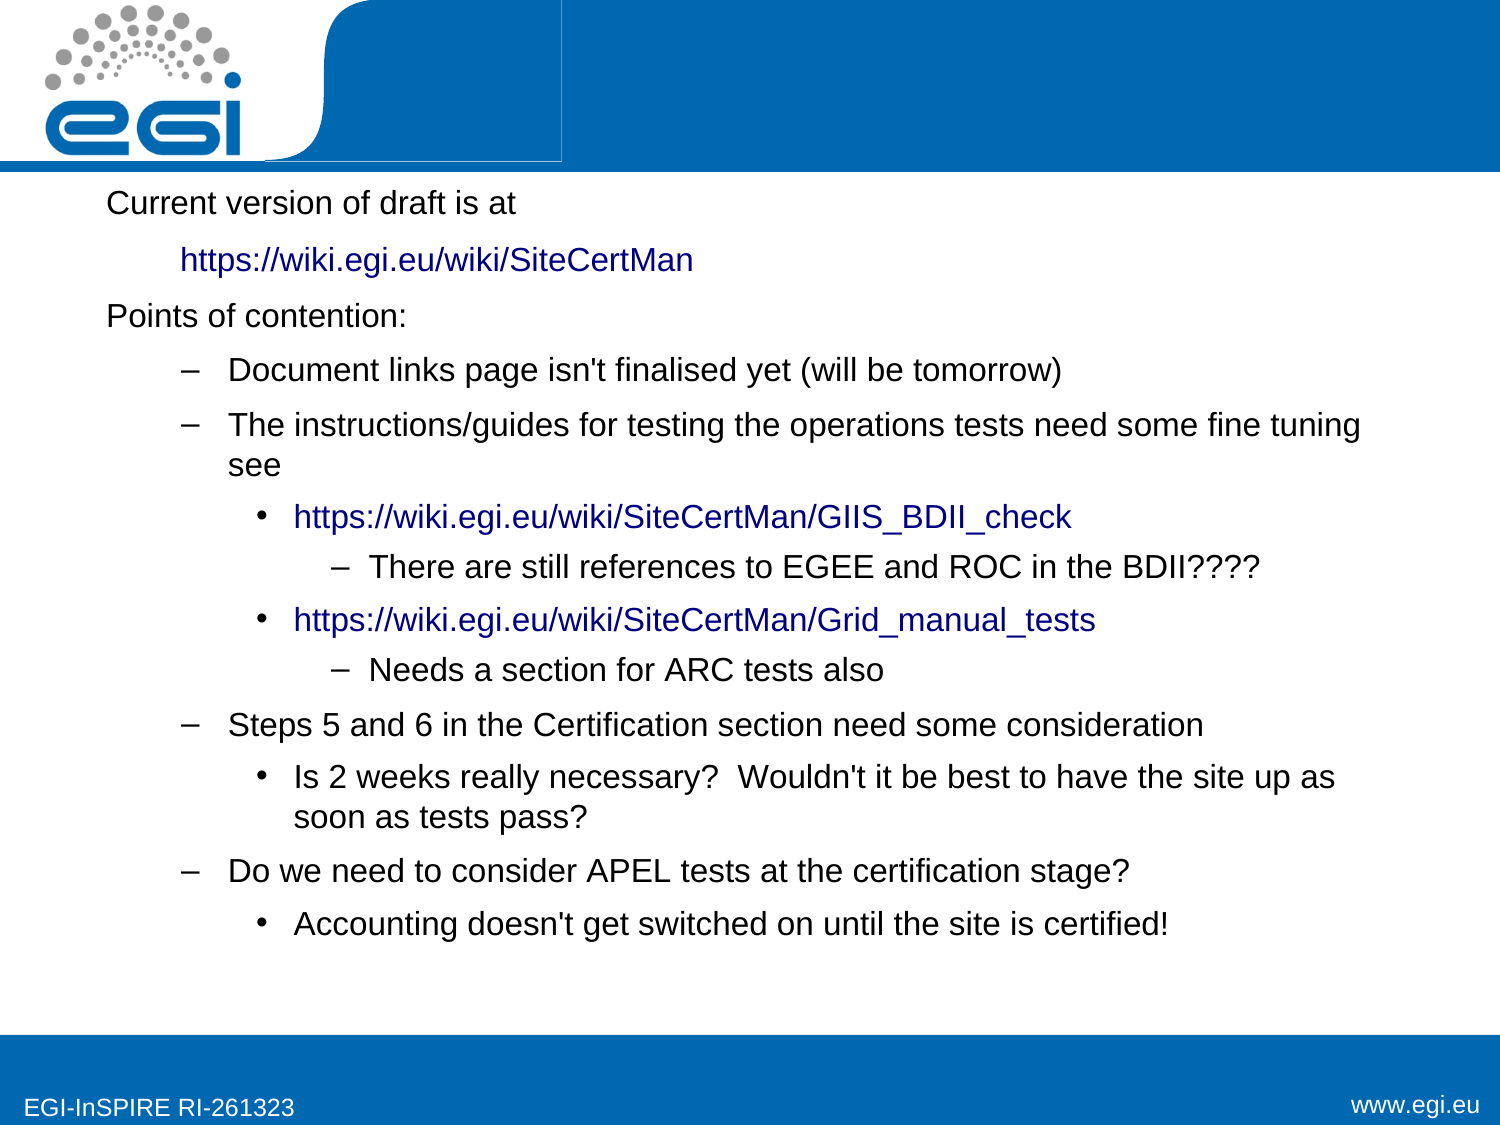

# Current version of draft is at
 https://wiki.egi.eu/wiki/SiteCertMan
Points of contention:
Document links page isn't finalised yet (will be tomorrow)
The instructions/guides for testing the operations tests need some fine tuning see
https://wiki.egi.eu/wiki/SiteCertMan/GIIS_BDII_check
There are still references to EGEE and ROC in the BDII????
https://wiki.egi.eu/wiki/SiteCertMan/Grid_manual_tests
Needs a section for ARC tests also
Steps 5 and 6 in the Certification section need some consideration
Is 2 weeks really necessary? Wouldn't it be best to have the site up as soon as tests pass?
Do we need to consider APEL tests at the certification stage?
Accounting doesn't get switched on until the site is certified!